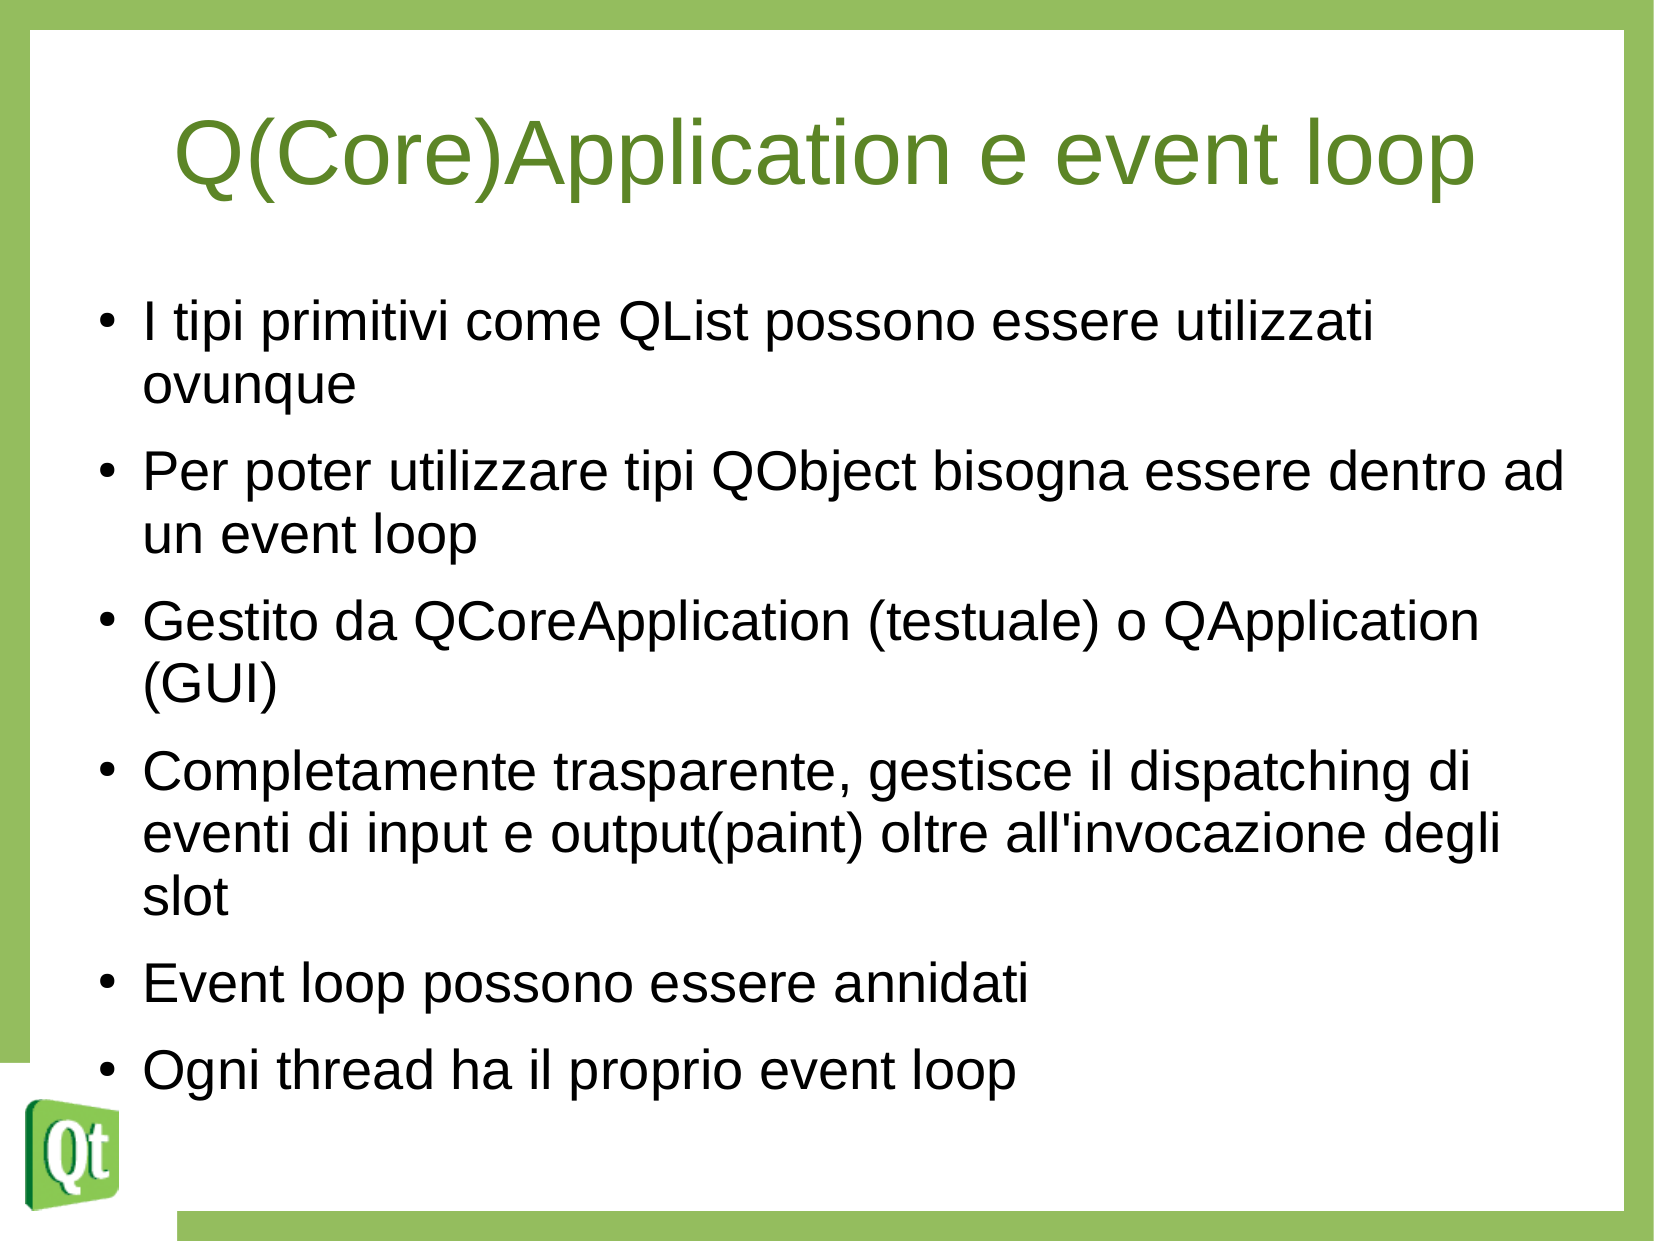

# Q(Core)Application e event loop
I tipi primitivi come QList possono essere utilizzati ovunque
Per poter utilizzare tipi QObject bisogna essere dentro ad un event loop
Gestito da QCoreApplication (testuale) o QApplication (GUI)
Completamente trasparente, gestisce il dispatching di eventi di input e output(paint) oltre all'invocazione degli slot
Event loop possono essere annidati
Ogni thread ha il proprio event loop